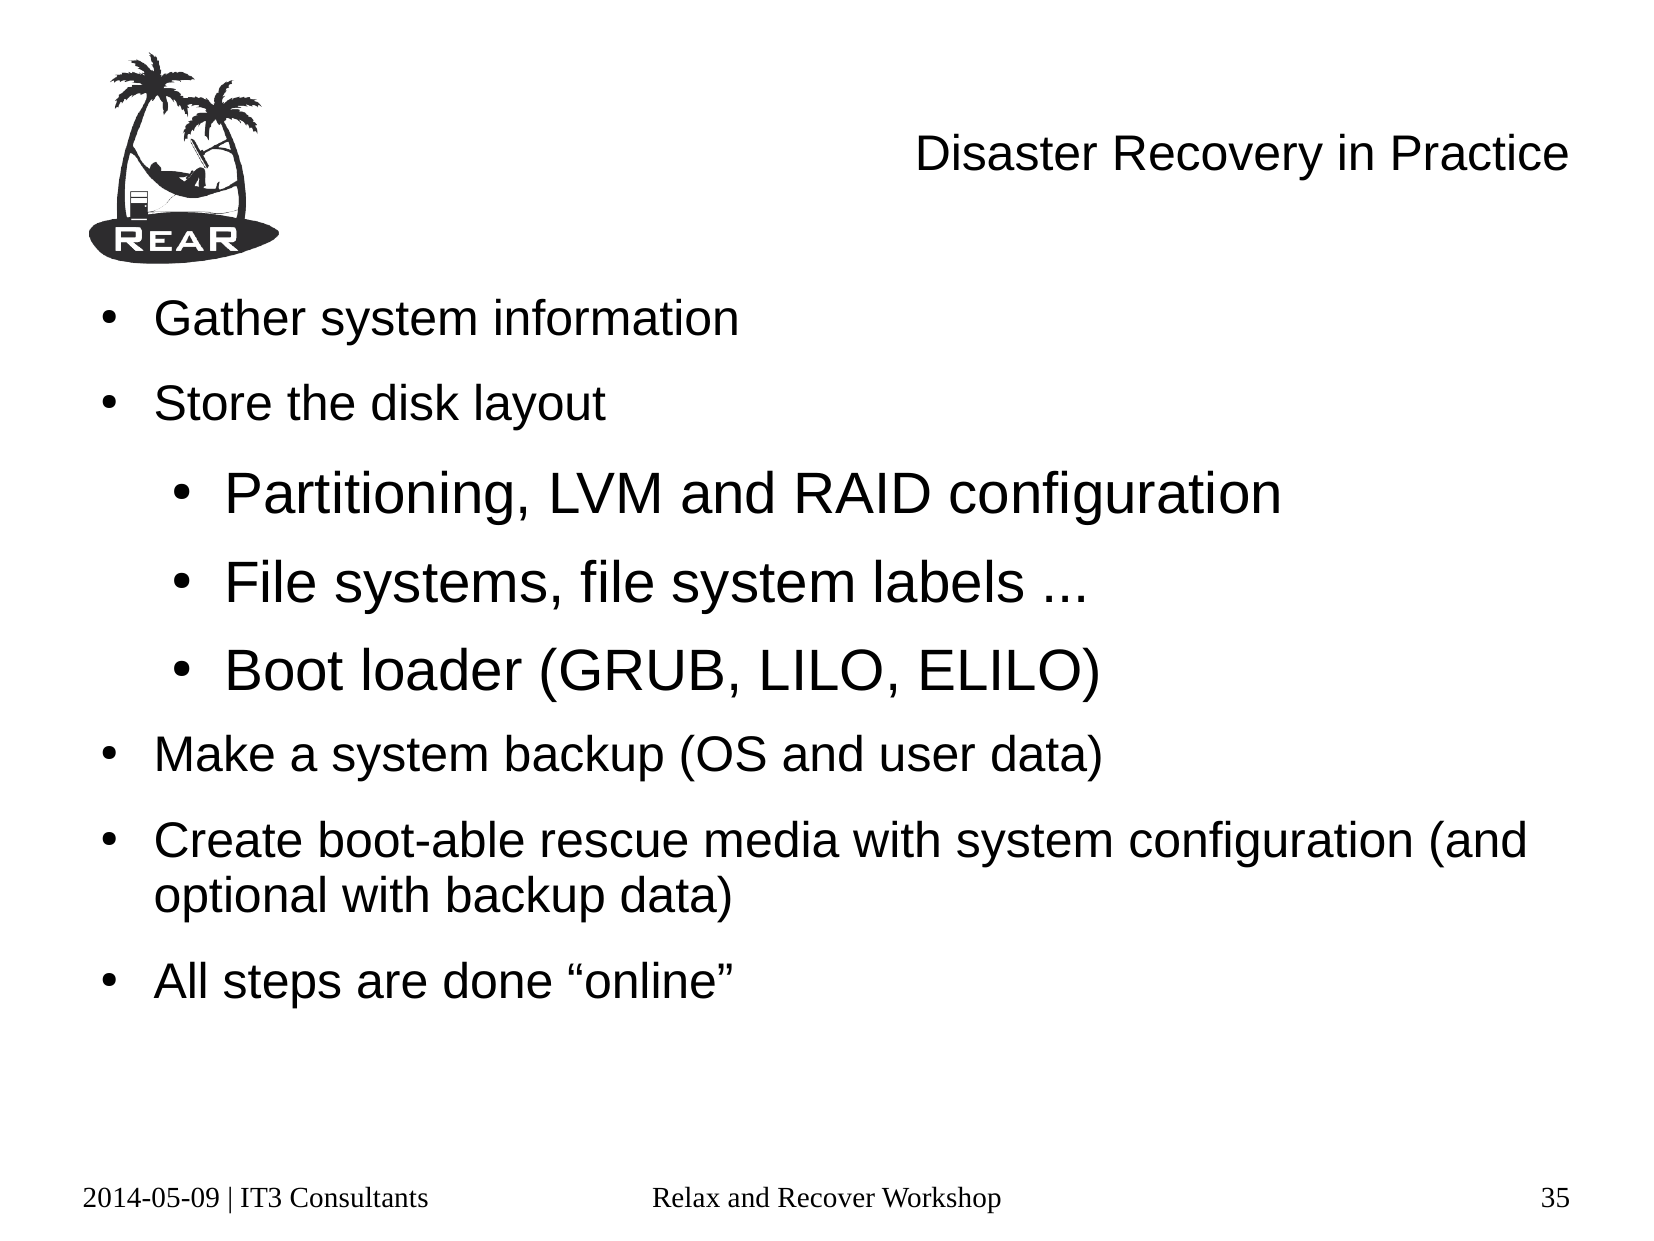

# Disaster Recovery in Practice
Gather system information
Store the disk layout
Partitioning, LVM and RAID configuration
File systems, file system labels ...
Boot loader (GRUB, LILO, ELILO)
Make a system backup (OS and user data)
Create boot-able rescue media with system configuration (and optional with backup data)
All steps are done “online”
2014-05-09 | IT3 Consultants
Relax and Recover Workshop
35